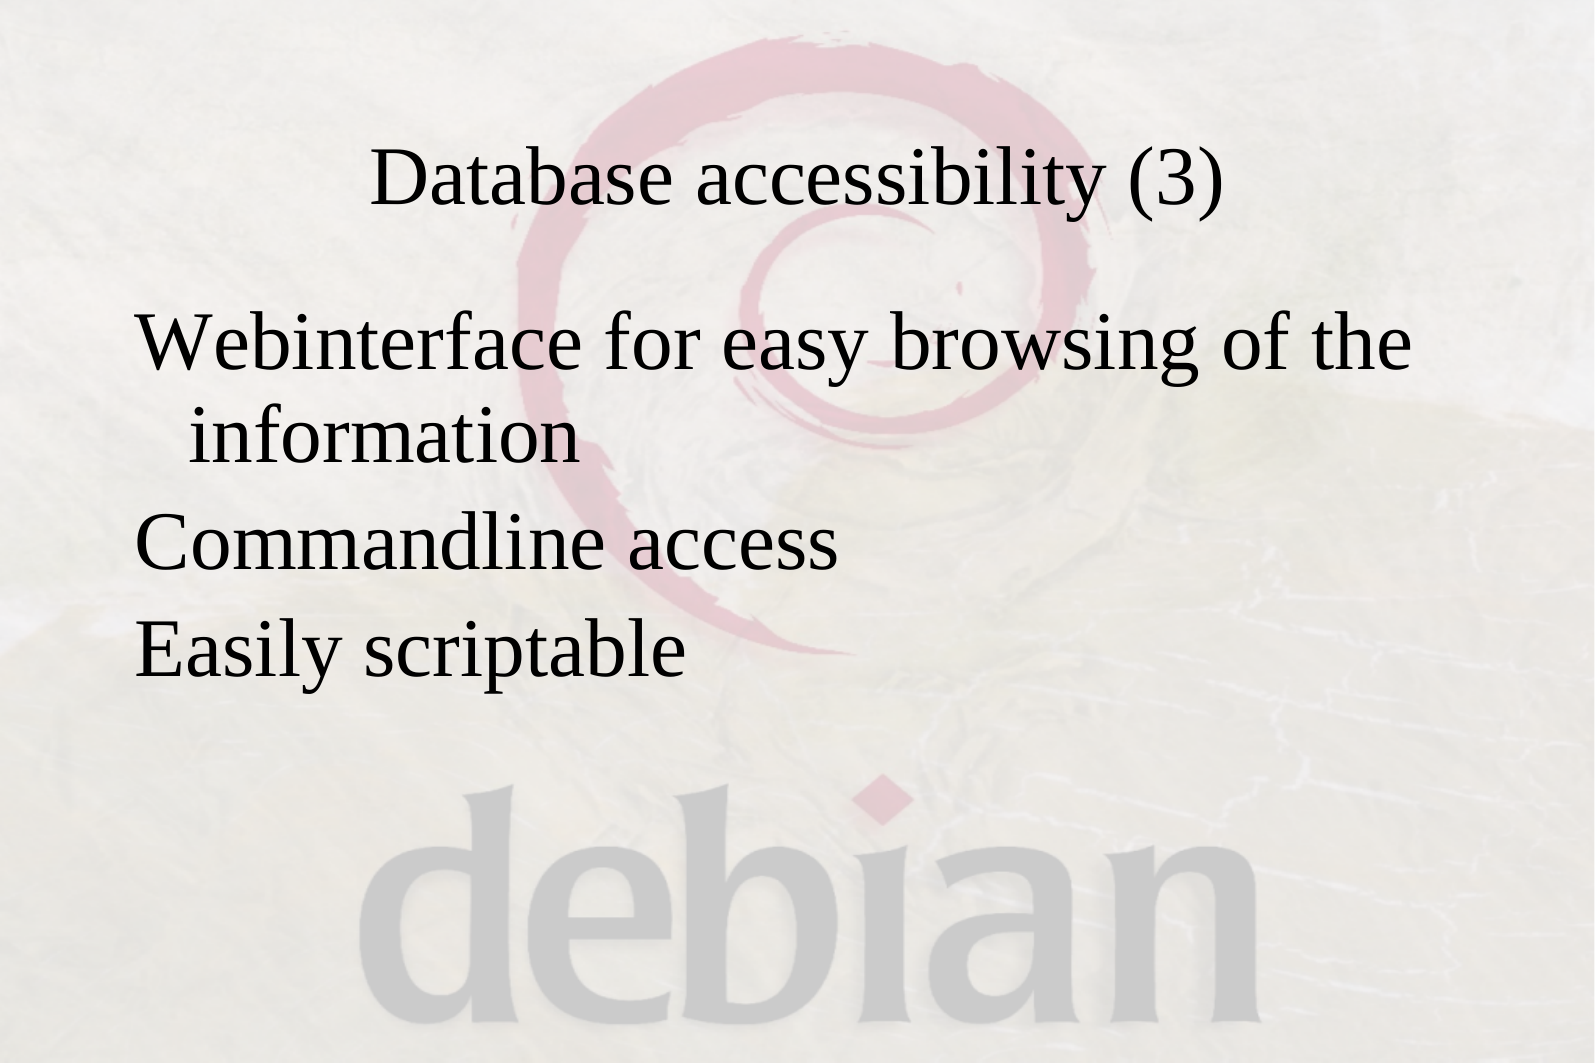

# Database accessibility (3)
Webinterface for easy browsing of the information
Commandline access
Easily scriptable